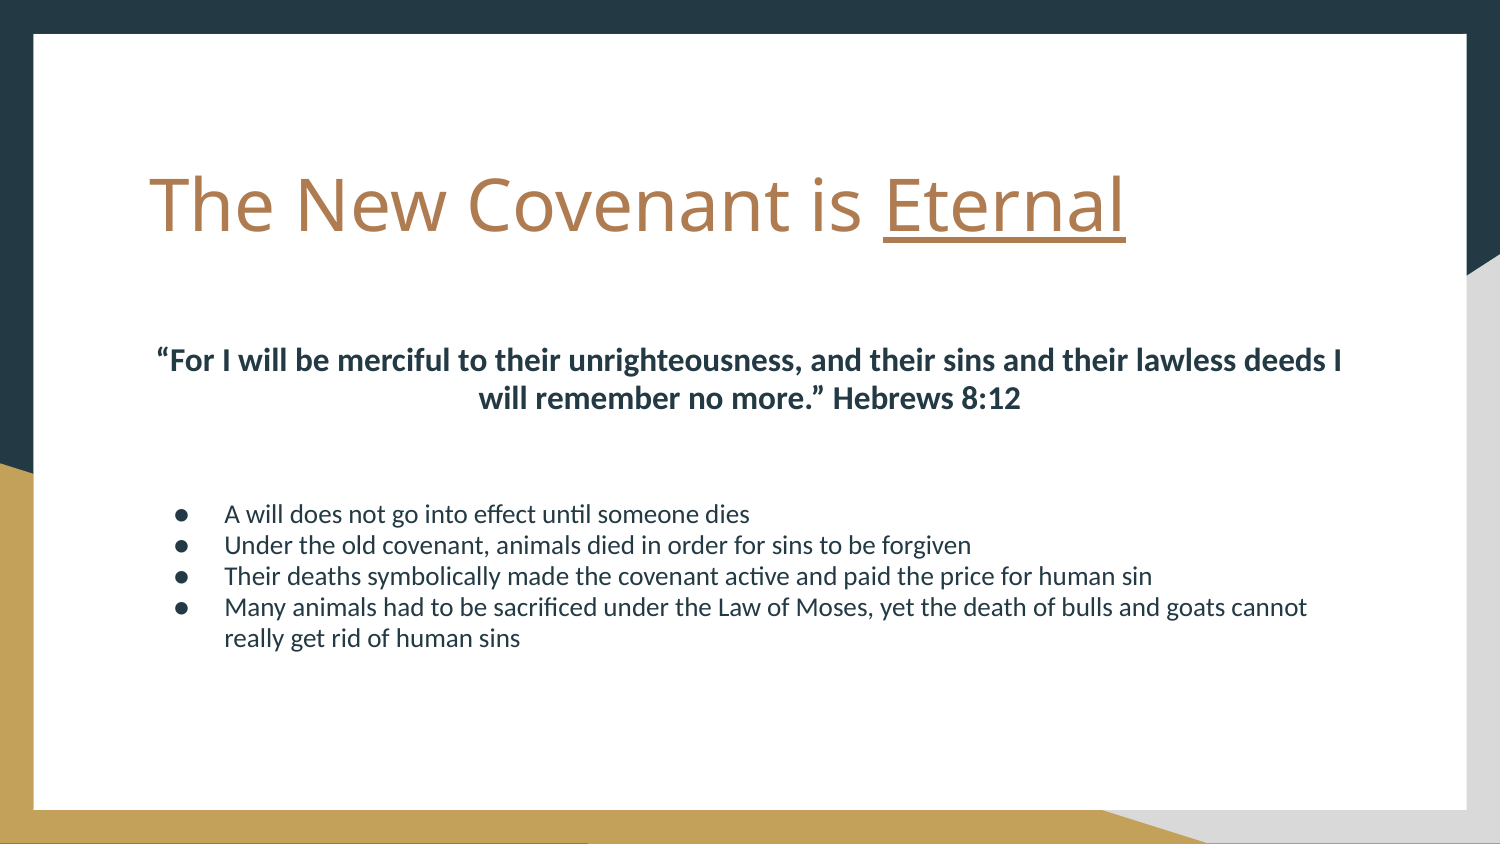

# The New Covenant is Eternal
“For I will be merciful to their unrighteousness, and their sins and their lawless deeds I will remember no more.” Hebrews 8:12
A will does not go into effect until someone dies
Under the old covenant, animals died in order for sins to be forgiven
Their deaths symbolically made the covenant active and paid the price for human sin
Many animals had to be sacrificed under the Law of Moses, yet the death of bulls and goats cannot really get rid of human sins